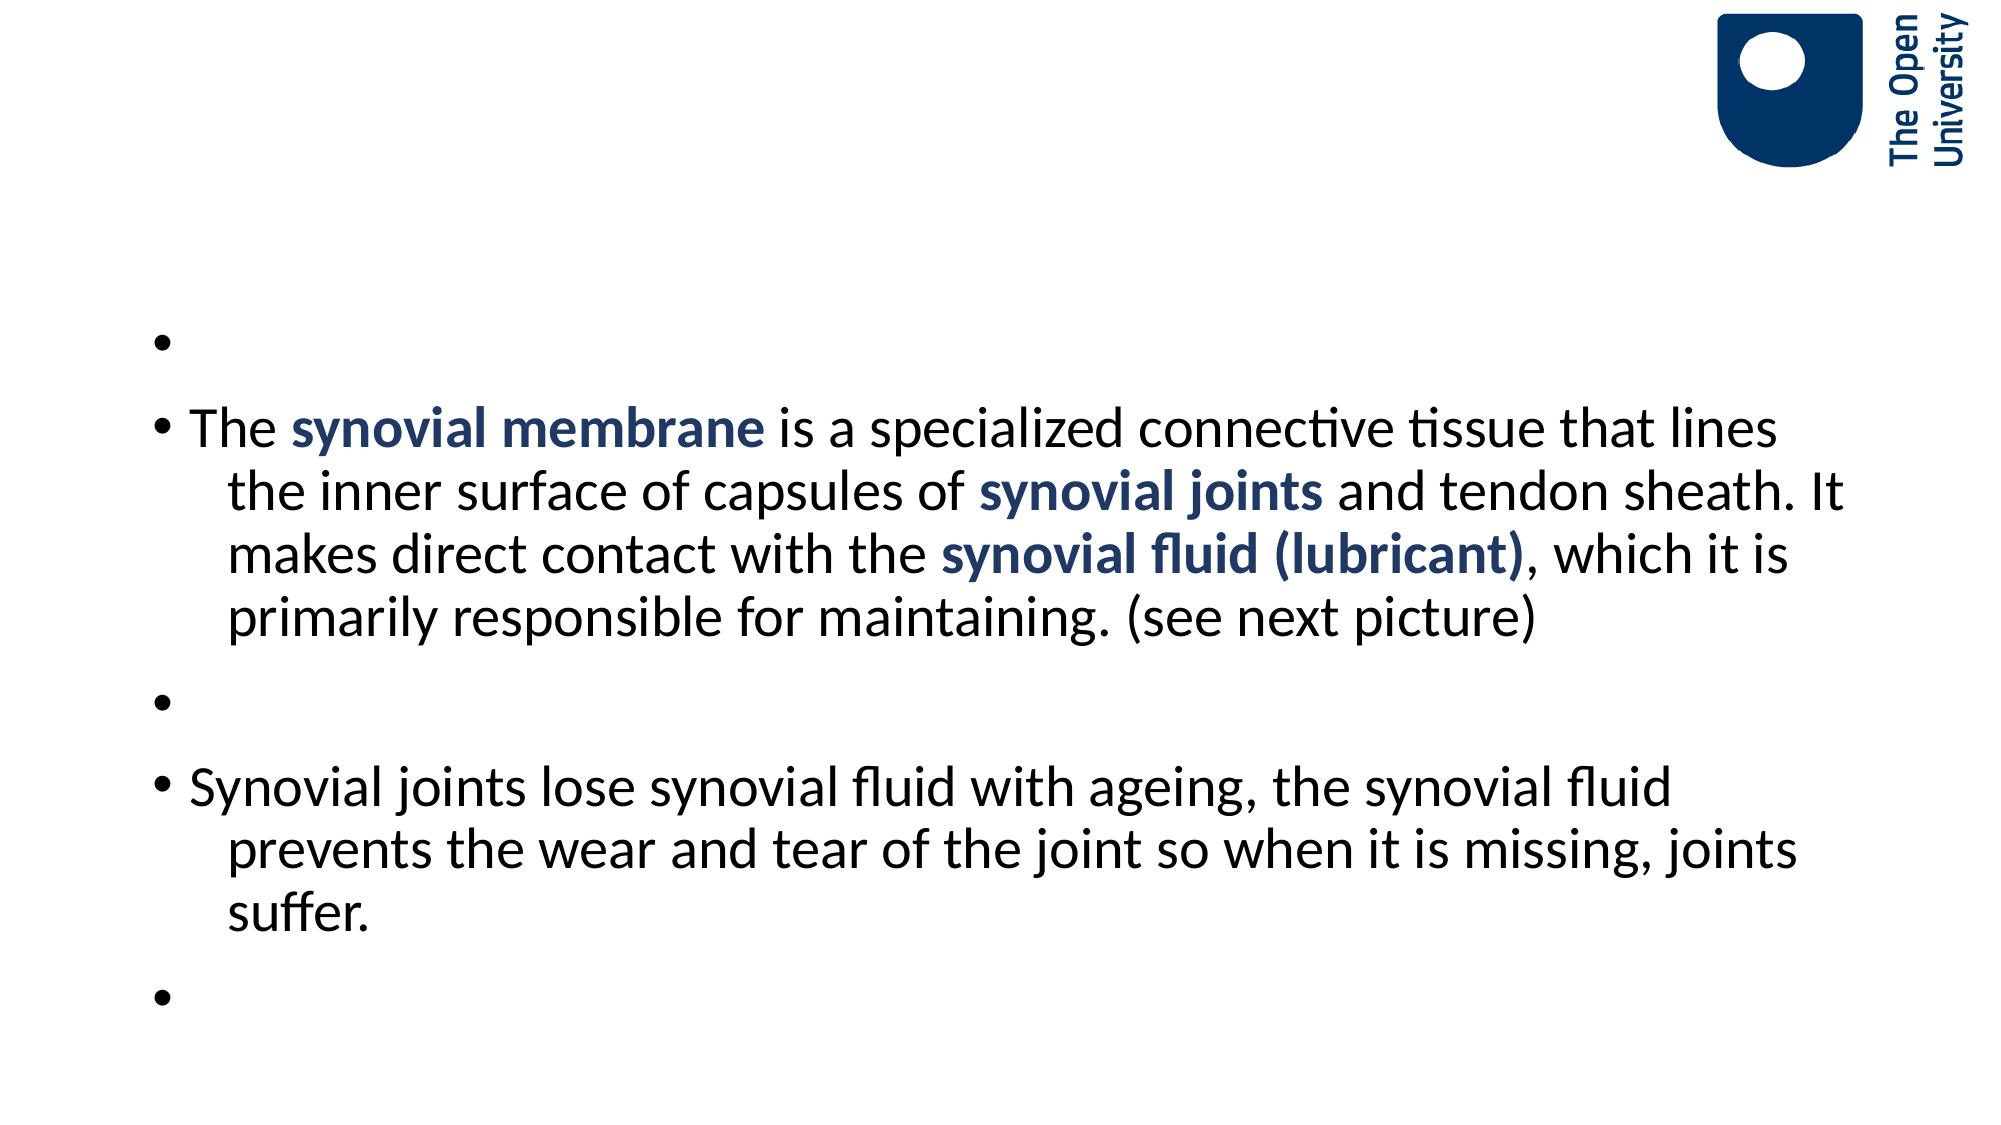

# The synovial membrane is a specialized connective tissue that lines the inner surface of capsules of synovial joints and tendon sheath. It makes direct contact with the synovial fluid (lubricant), which it is primarily responsible for maintaining. (see next picture)
Synovial joints lose synovial fluid with ageing, the synovial fluid prevents the wear and tear of the joint so when it is missing, joints suffer.